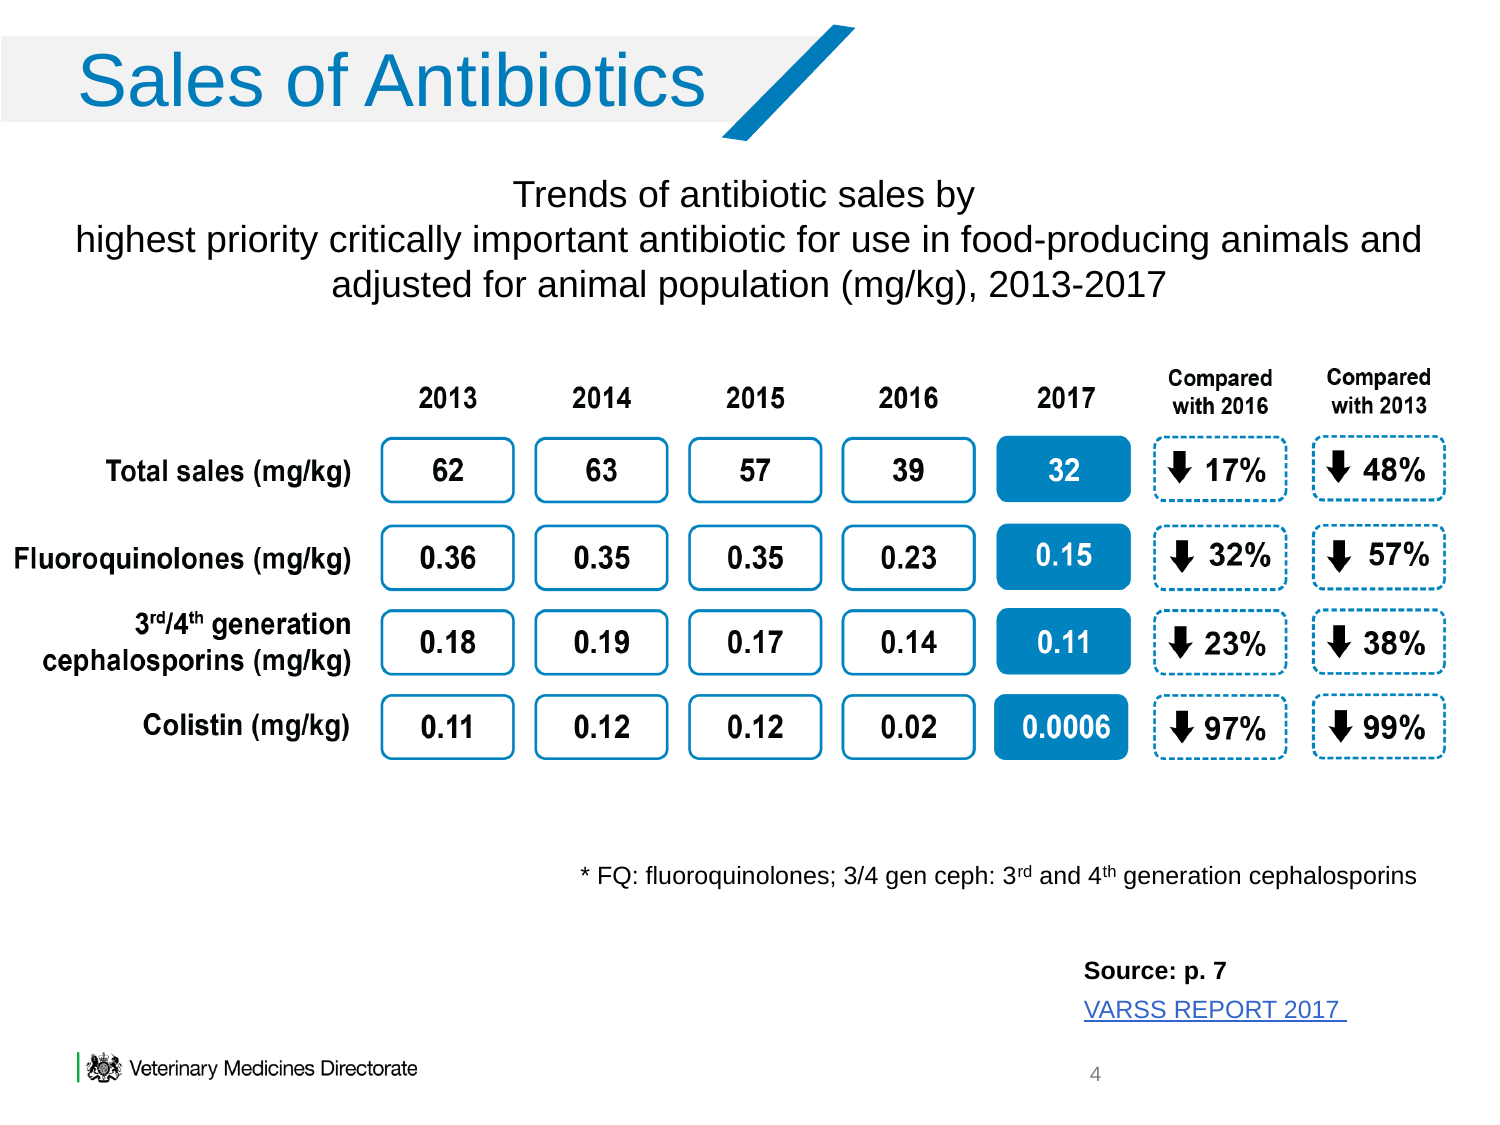

# Sales of Antibiotics
Trends of antibiotic sales by
highest priority critically important antibiotic for use in food-producing animals and adjusted for animal population (mg/kg), 2013-2017
* FQ: fluoroquinolones; 3/4 gen ceph: 3rd and 4th generation cephalosporins
Source: p. 7
VARSS REPORT 2017
2